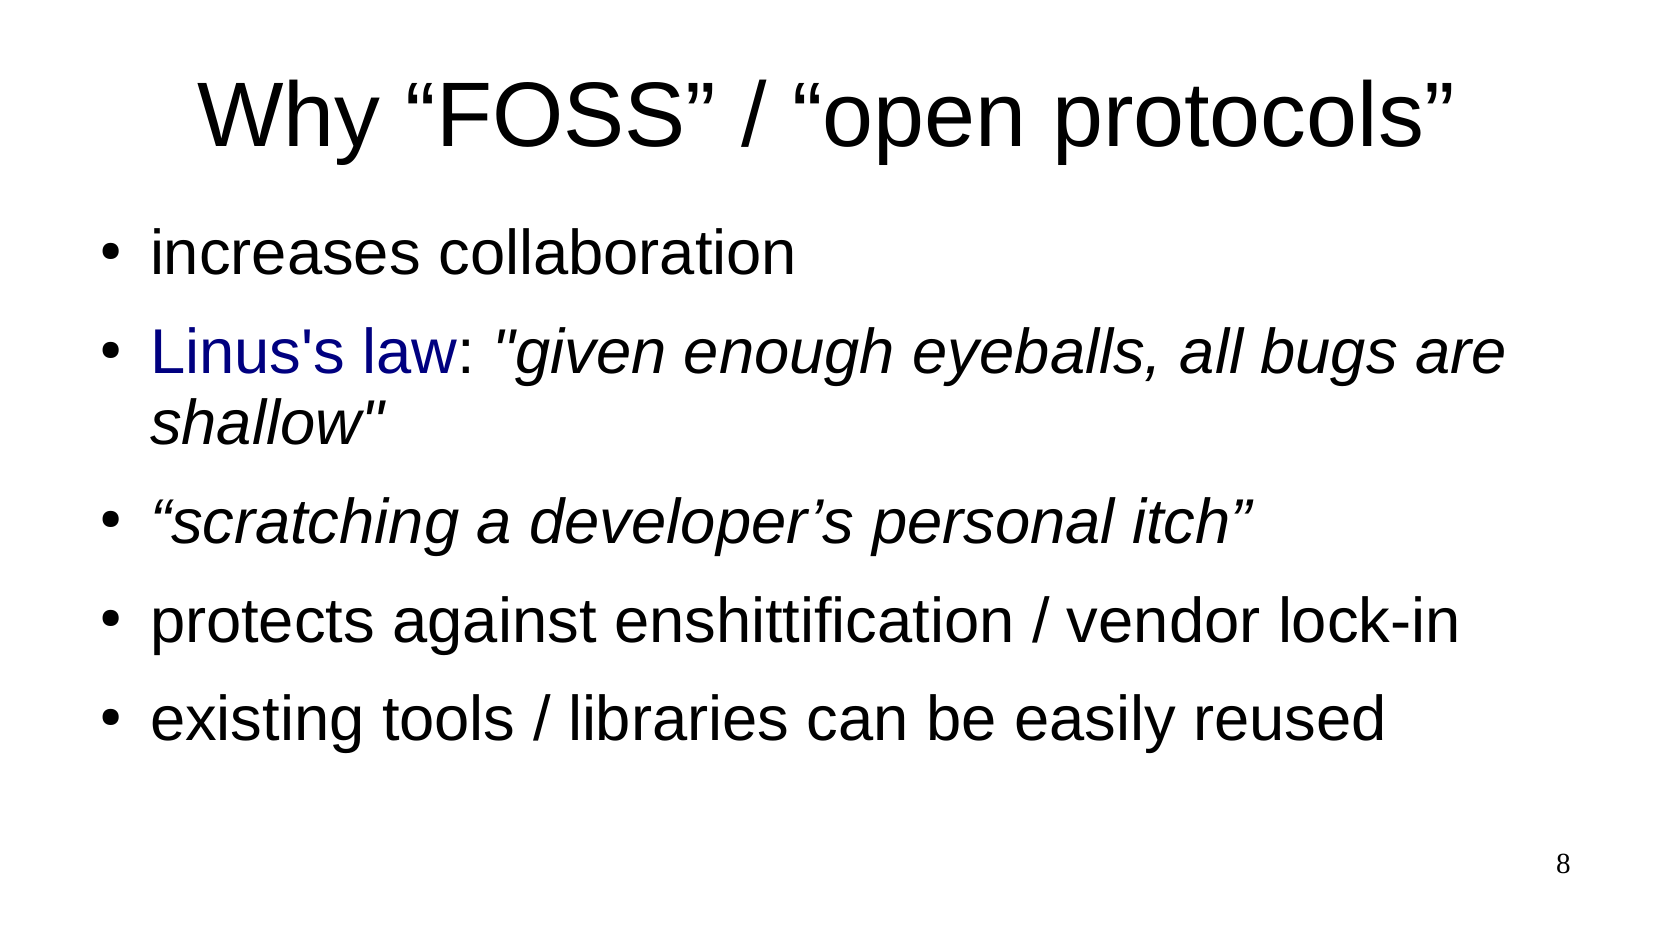

# Why “FOSS” / “open protocols”
increases collaboration
Linus's law: "given enough eyeballs, all bugs are shallow"
“scratching a developer’s personal itch”
protects against enshittification / vendor lock-in
existing tools / libraries can be easily reused
8